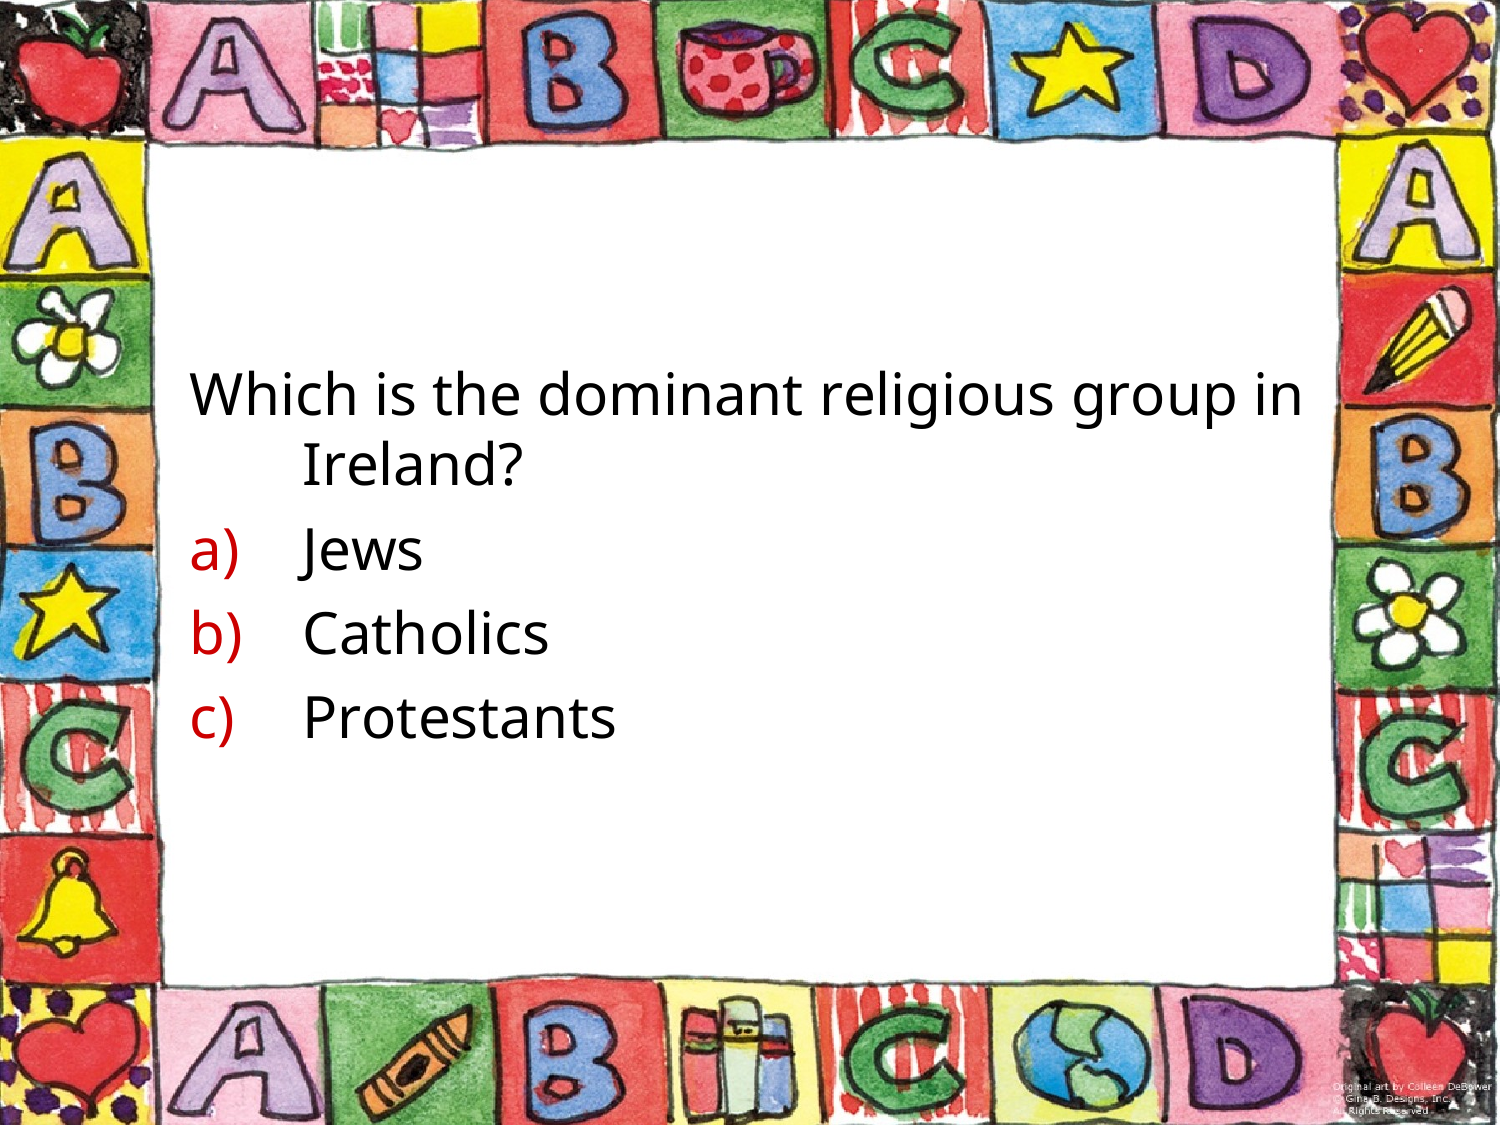

#
Which is the dominant religious group in Ireland?
Jews
Catholics
Protestants